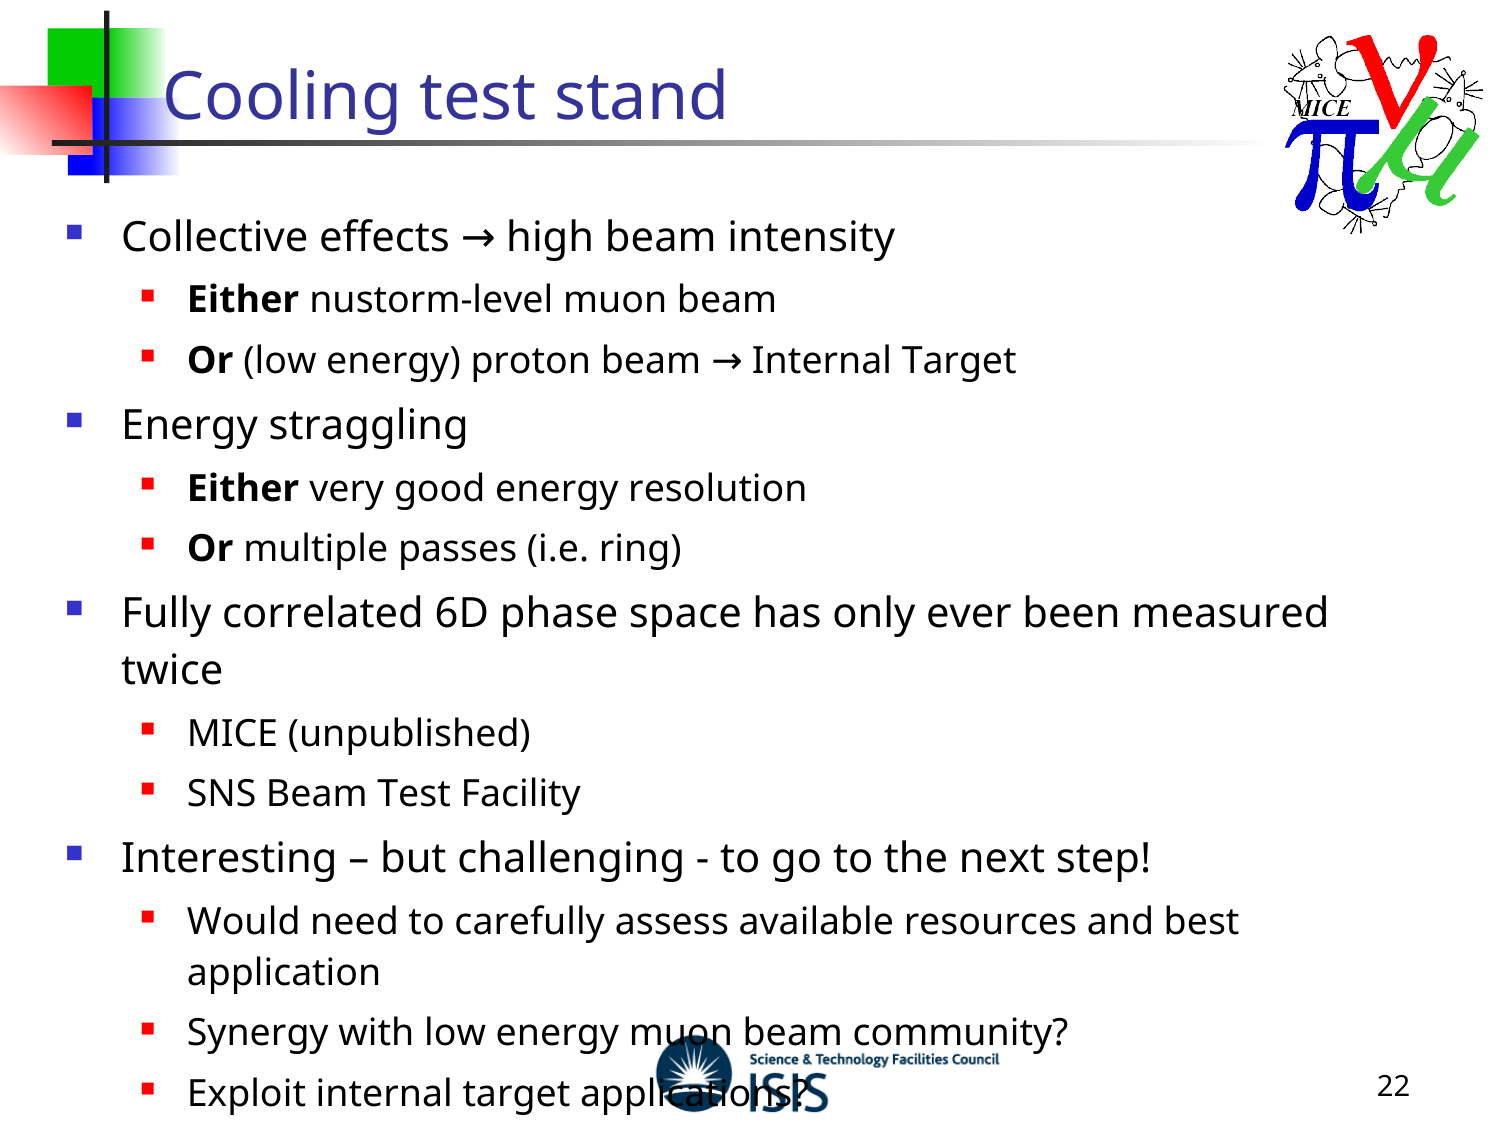

# Cooling test stand
Collective effects → high beam intensity
Either nustorm-level muon beam
Or (low energy) proton beam → Internal Target
Energy straggling
Either very good energy resolution
Or multiple passes (i.e. ring)
Fully correlated 6D phase space has only ever been measured twice
MICE (unpublished)
SNS Beam Test Facility
Interesting – but challenging - to go to the next step!
Would need to carefully assess available resources and best application
Synergy with low energy muon beam community?
Exploit internal target applications?
22